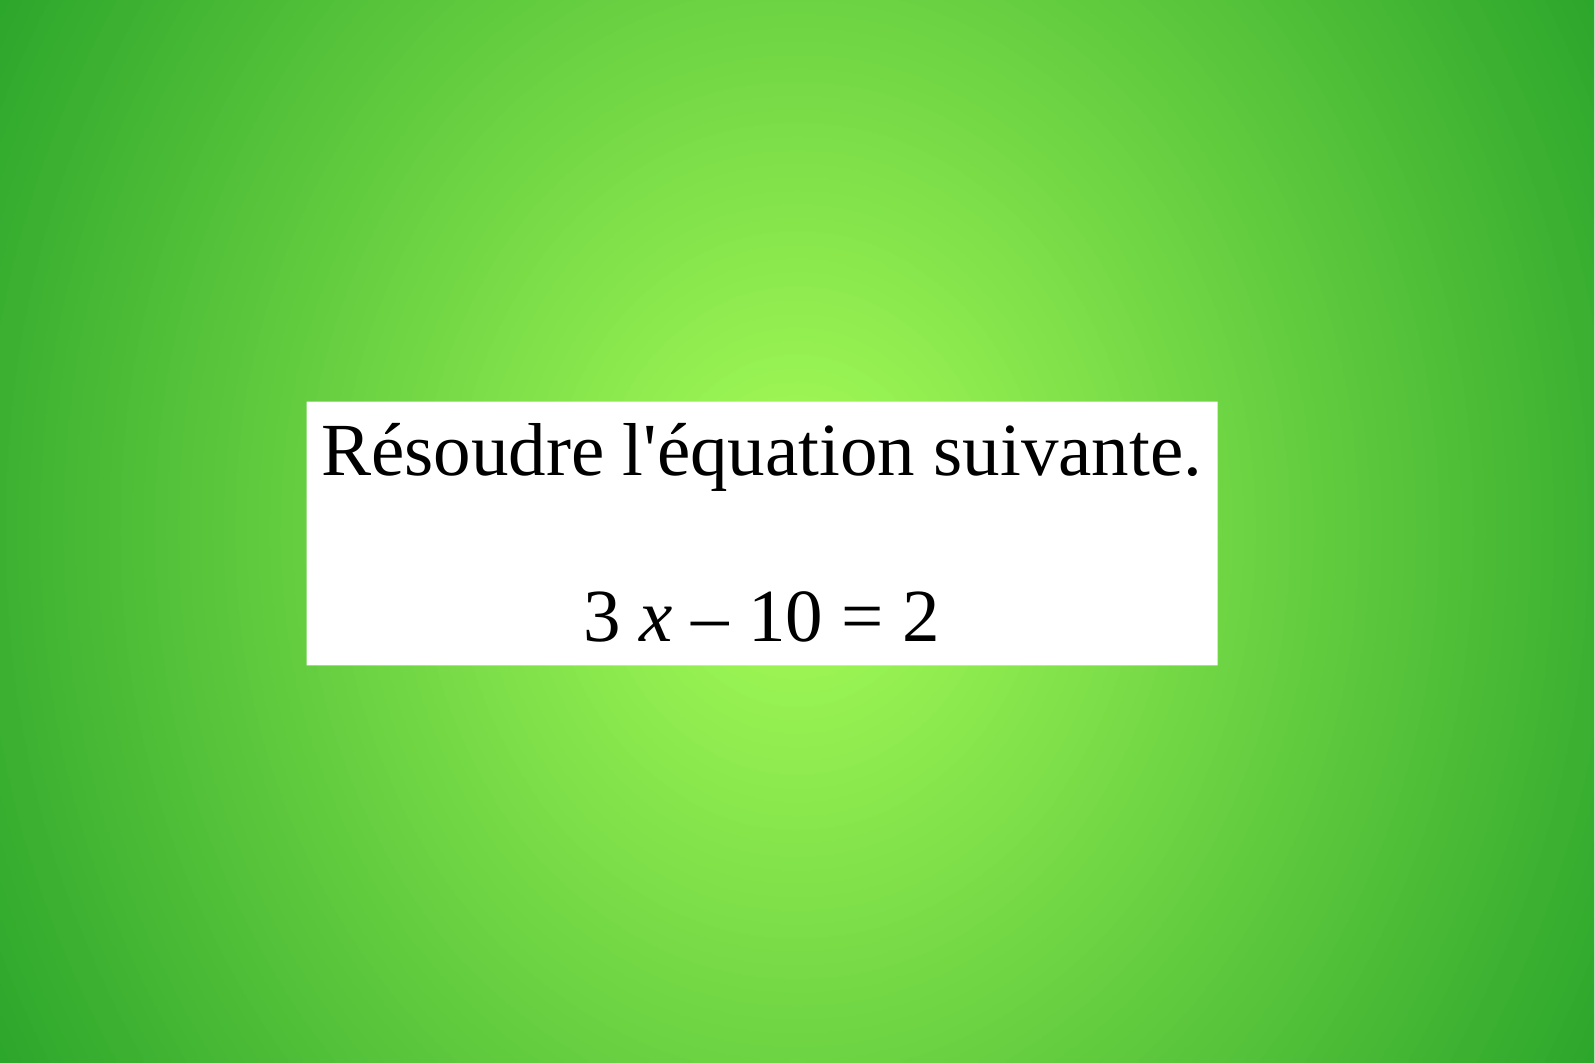

Résoudre l'équation suivante.
3 x – 10 = 2